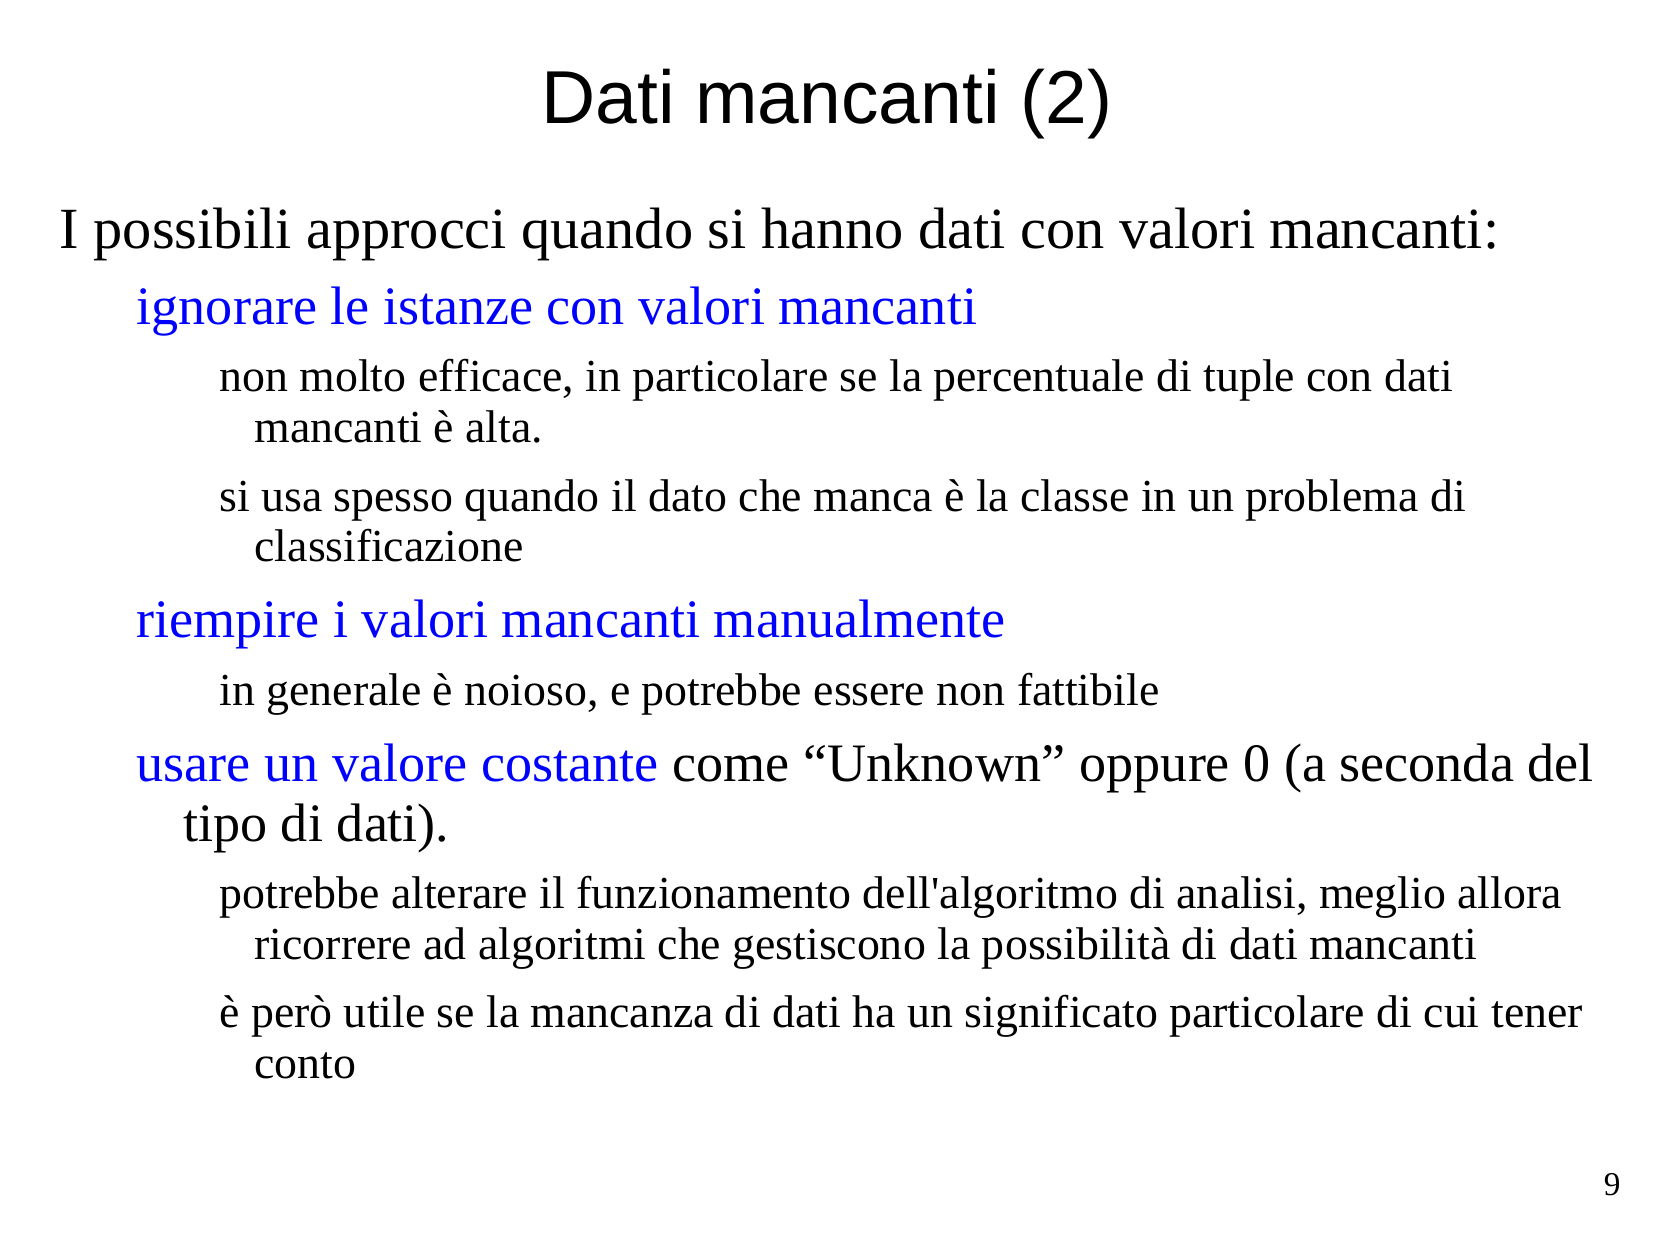

# Dati mancanti (2)
I possibili approcci quando si hanno dati con valori mancanti:
ignorare le istanze con valori mancanti
non molto efficace, in particolare se la percentuale di tuple con dati mancanti è alta.
si usa spesso quando il dato che manca è la classe in un problema di classificazione
riempire i valori mancanti manualmente
in generale è noioso, e potrebbe essere non fattibile
usare un valore costante come “Unknown” oppure 0 (a seconda del tipo di dati).
potrebbe alterare il funzionamento dell'algoritmo di analisi, meglio allora ricorrere ad algoritmi che gestiscono la possibilità di dati mancanti
è però utile se la mancanza di dati ha un significato particolare di cui tener conto